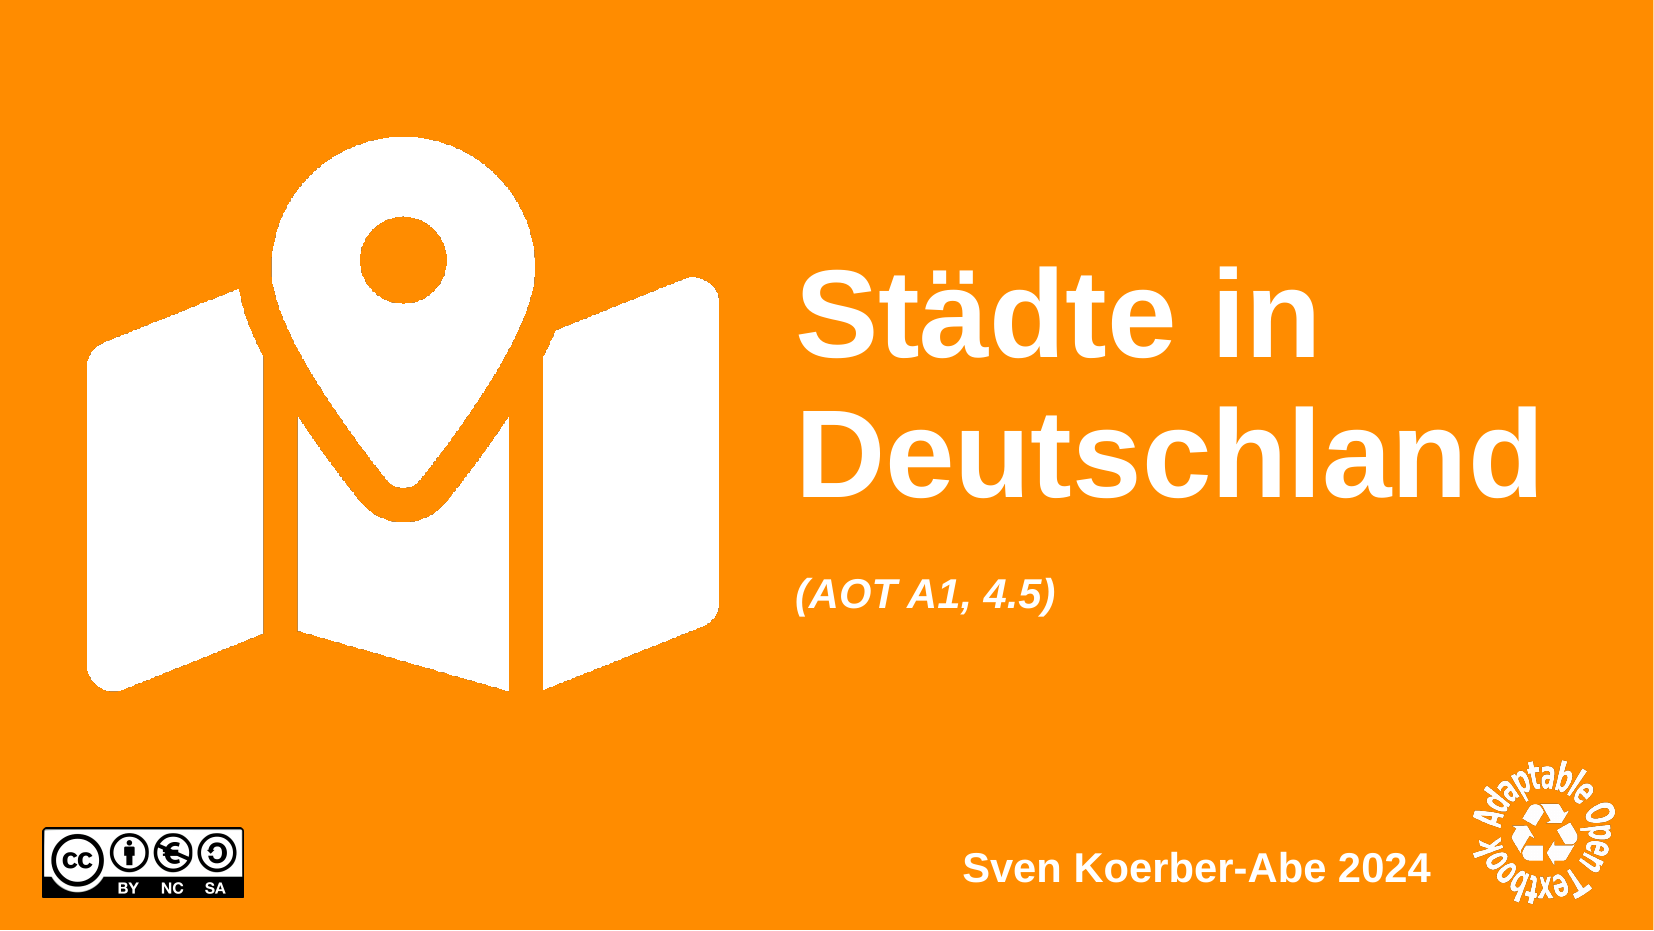

Städte in
Deutschland
(AOT A1, 4.5)
Sven Koerber-Abe 2024